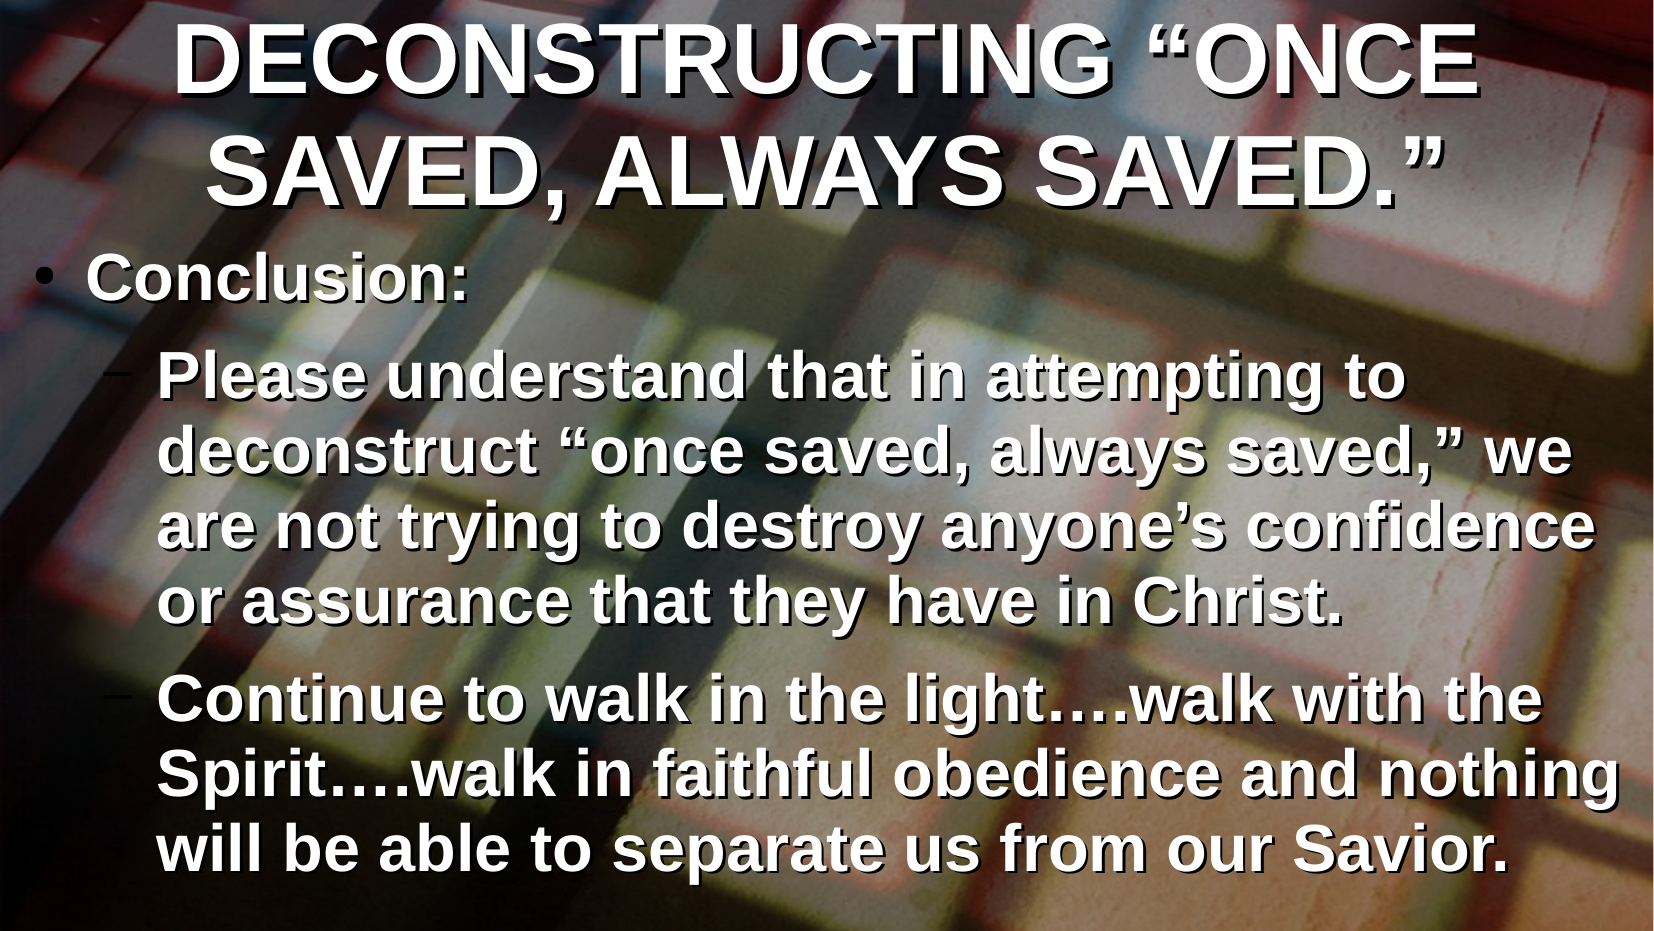

# DECONSTRUCTING “ONCE SAVED, ALWAYS SAVED.”
Conclusion:
Please understand that in attempting to deconstruct “once saved, always saved,” we are not trying to destroy anyone’s confidence or assurance that they have in Christ.
Continue to walk in the light….walk with the Spirit….walk in faithful obedience and nothing will be able to separate us from our Savior.